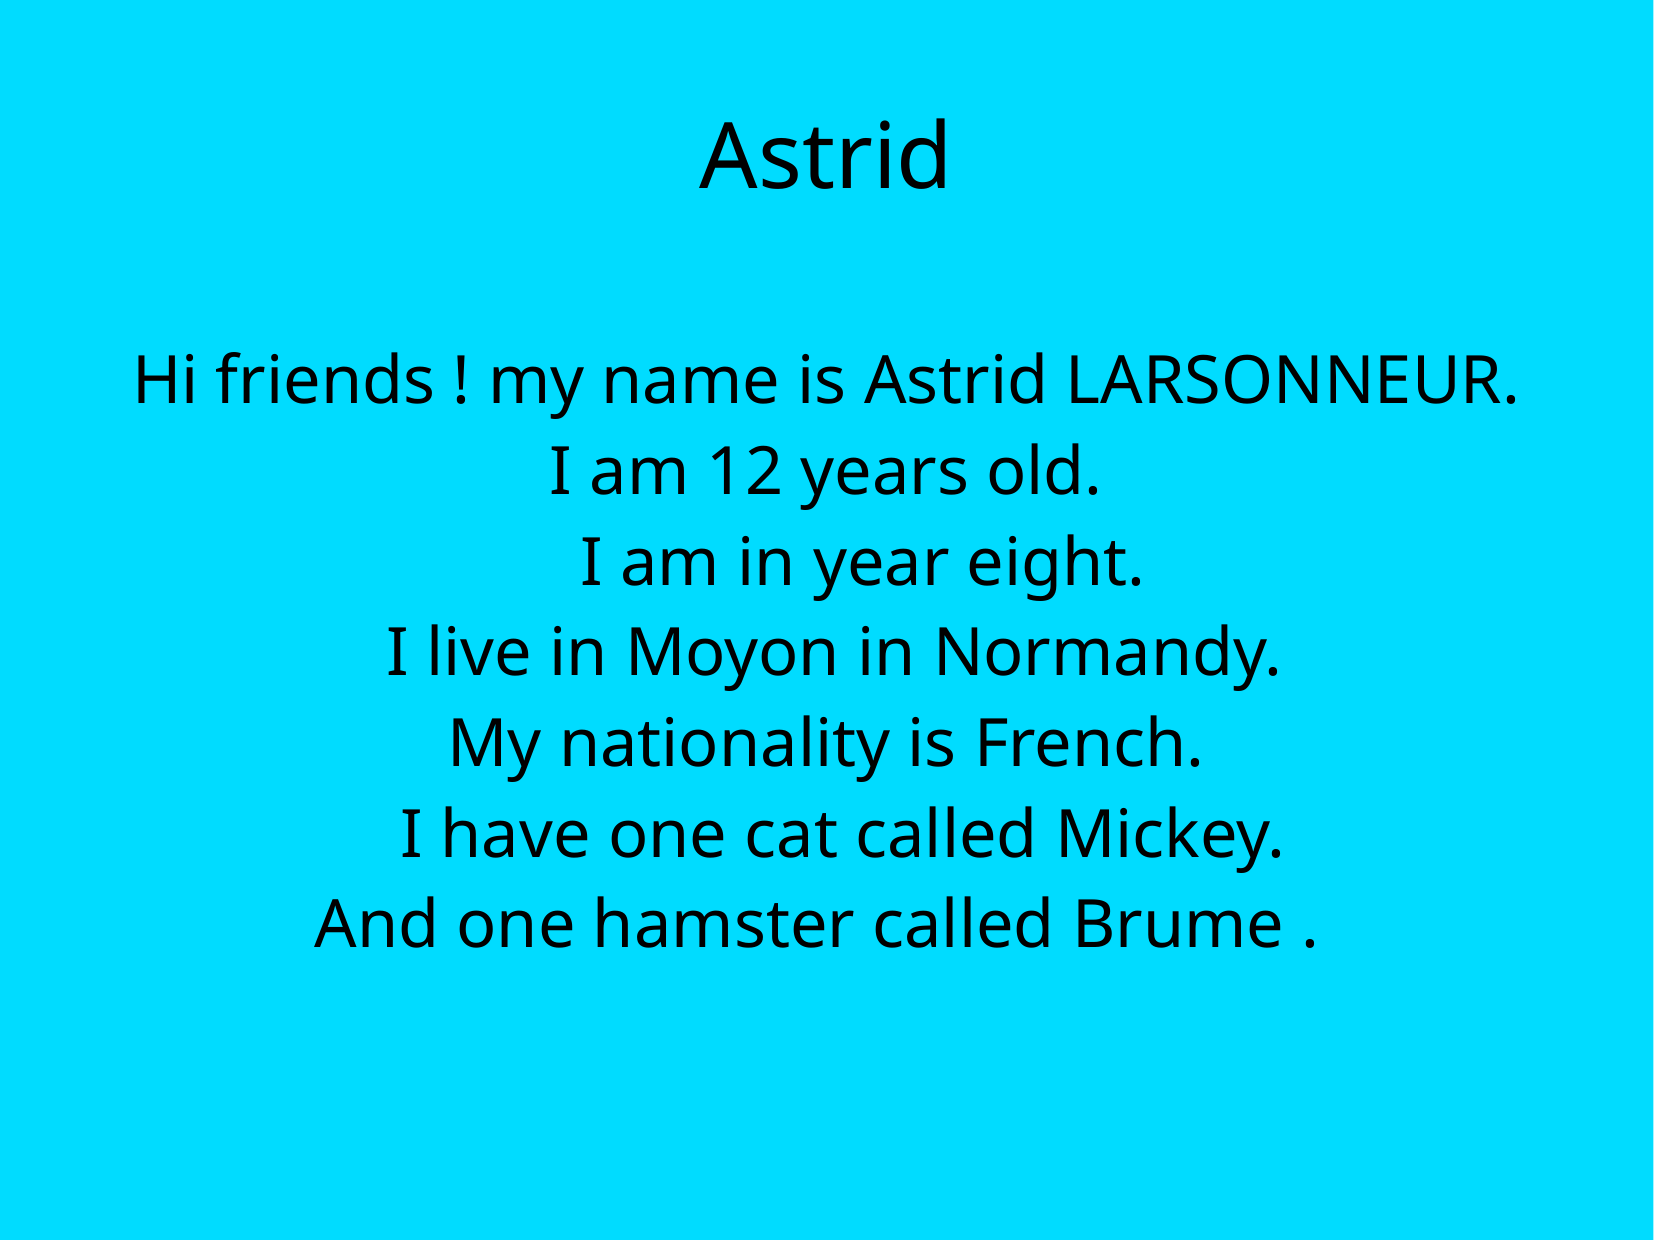

# Astrid
Hi friends ! my name is Astrid LARSONNEUR.
I am 12 years old.
	I am in year eight.
 I live in Moyon in Normandy.
My nationality is French.
 I have one cat called Mickey.
And one hamster called Brume .